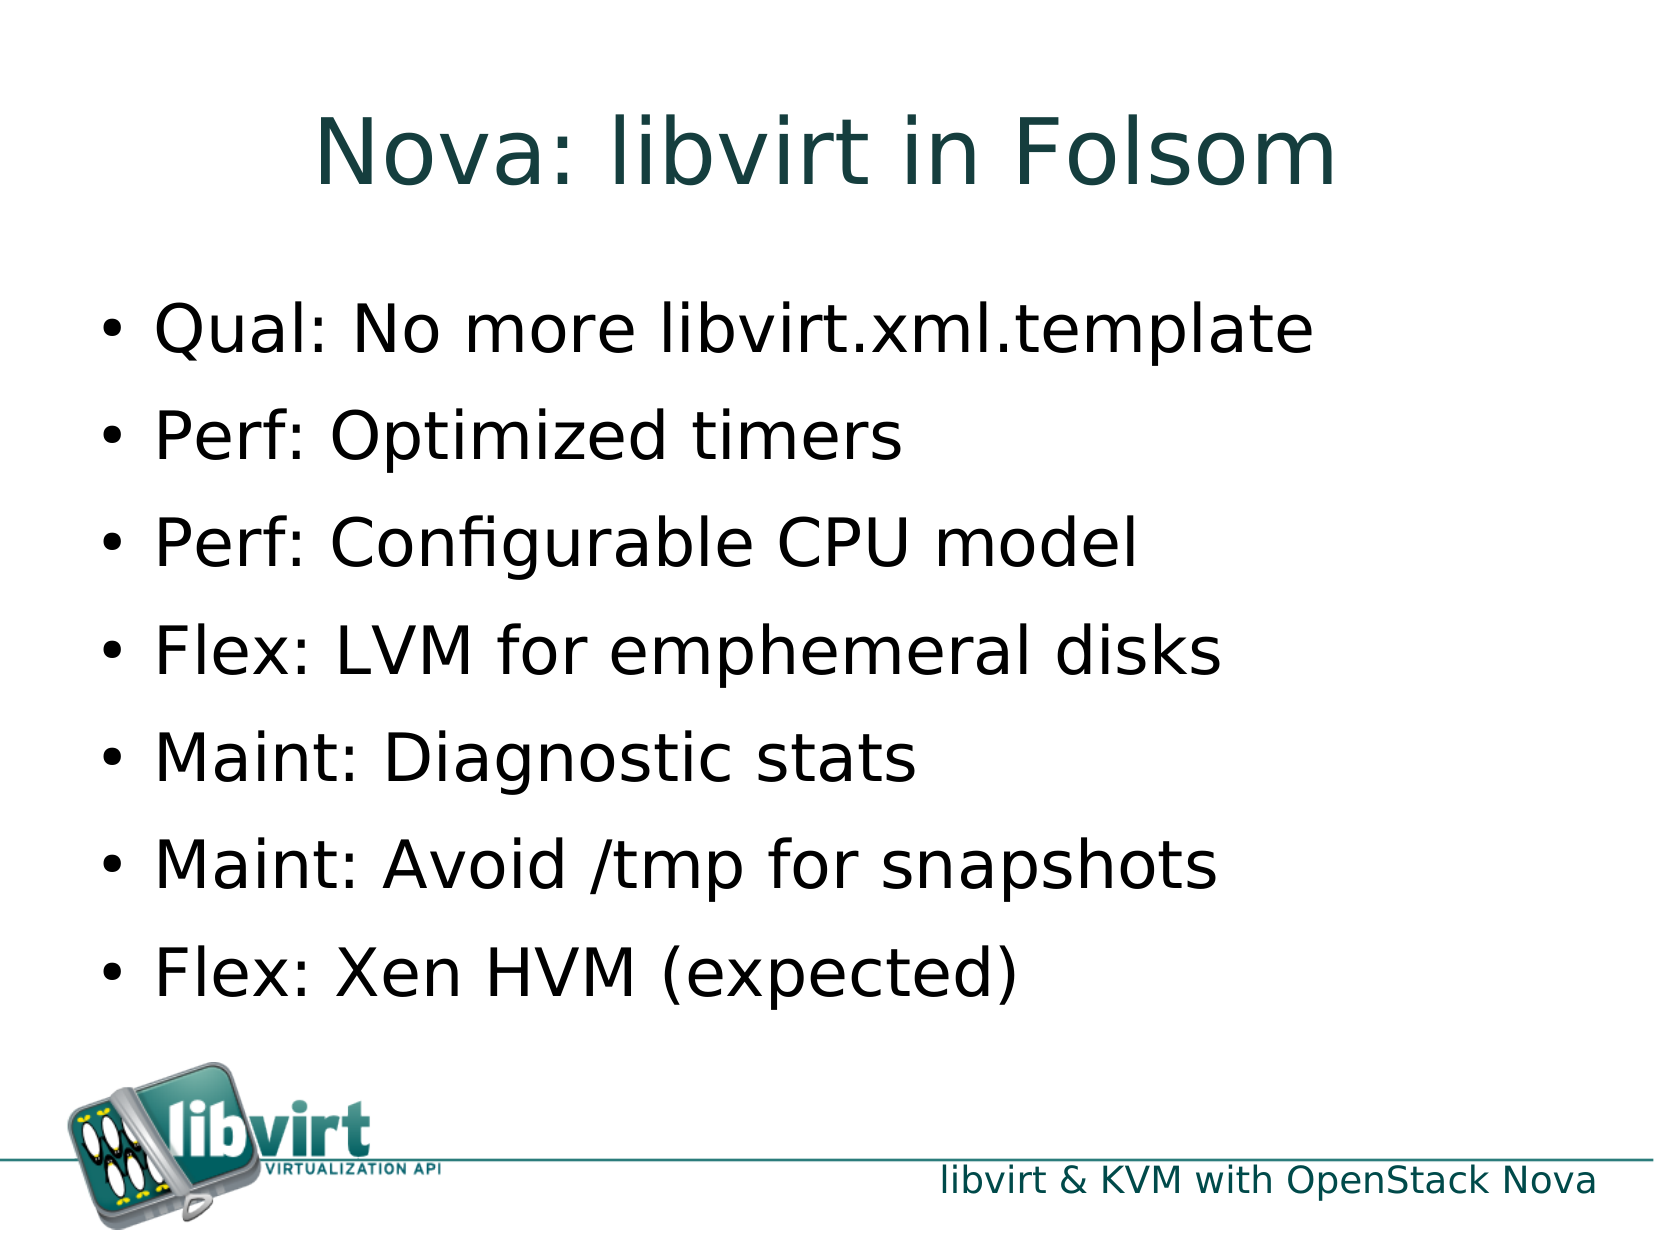

# Nova: libvirt in Folsom
Qual: No more libvirt.xml.template
Perf: Optimized timers
Perf: Configurable CPU model
Flex: LVM for emphemeral disks
Maint: Diagnostic stats
Maint: Avoid /tmp for snapshots
Flex: Xen HVM (expected)
libvirt & KVM with OpenStack Nova